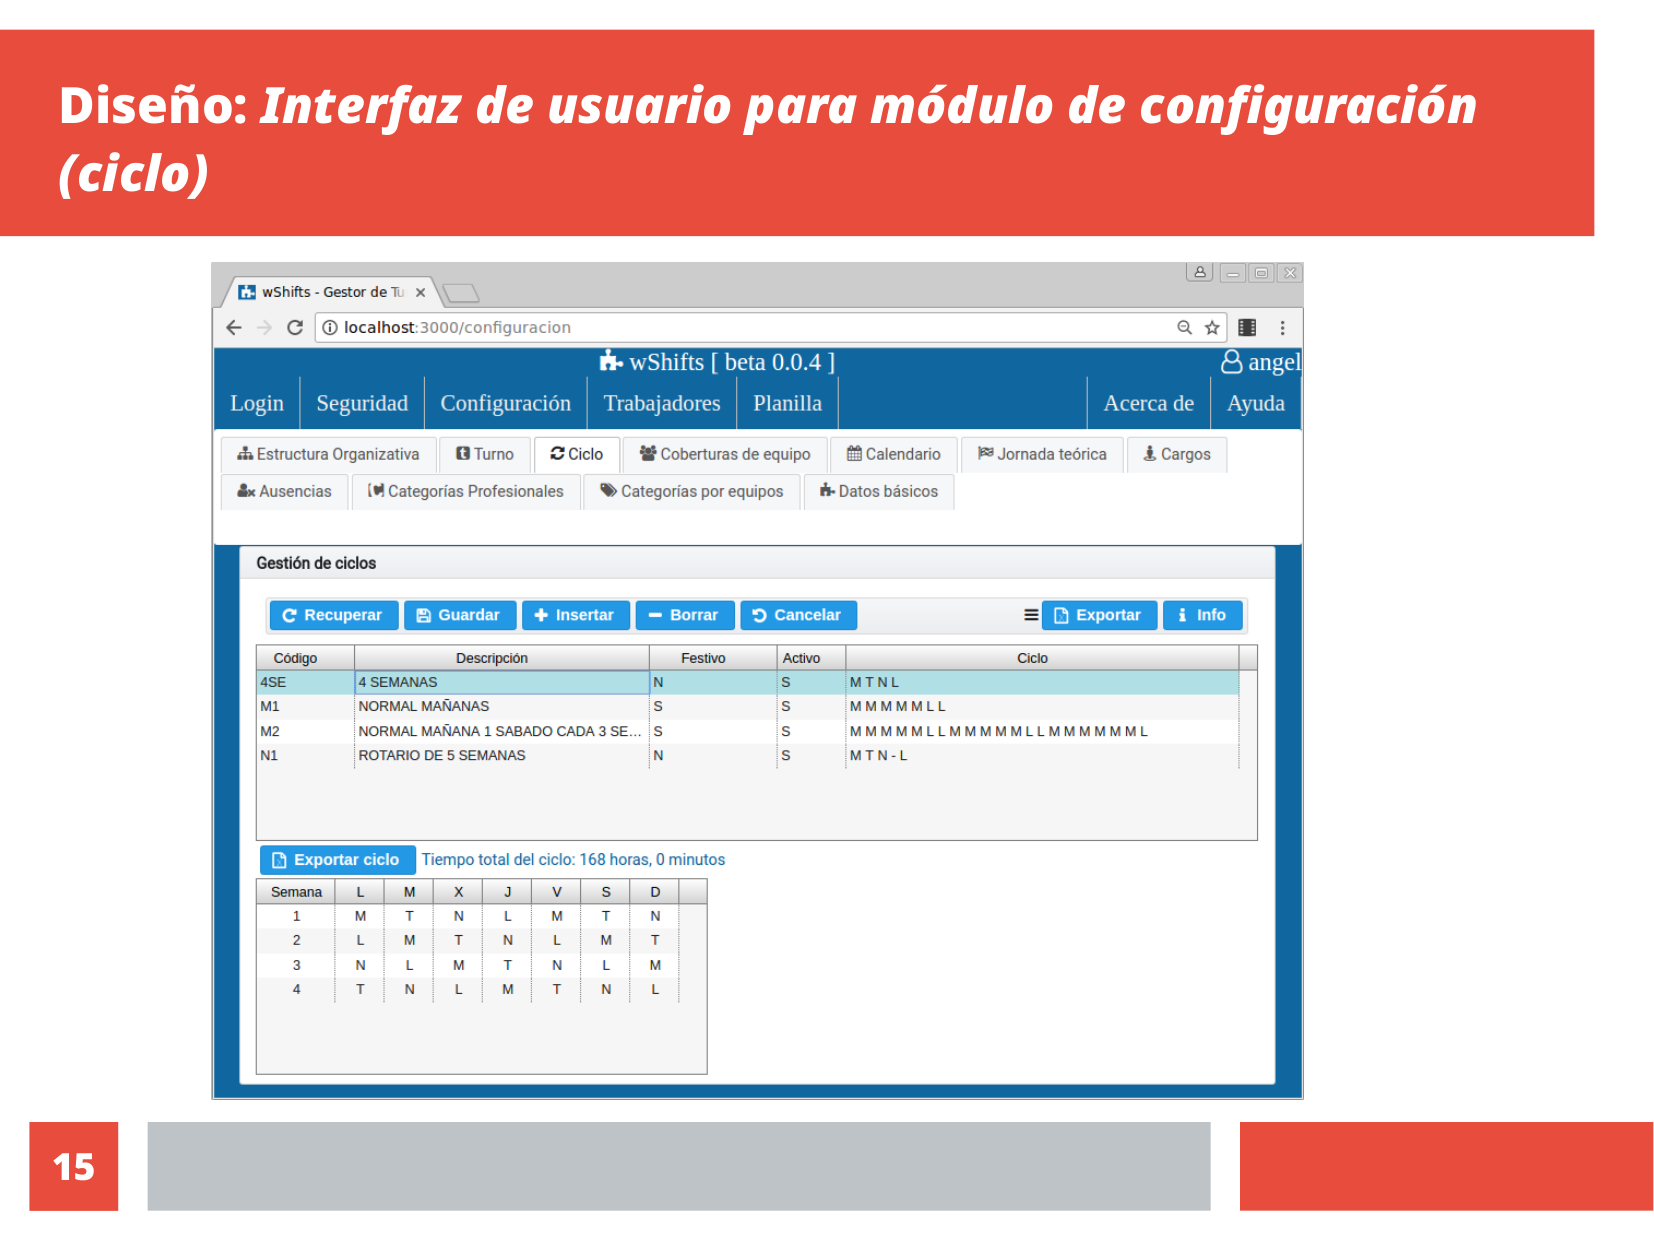

# Diseño: Interfaz de usuario para módulo de configuración (ciclo)
15